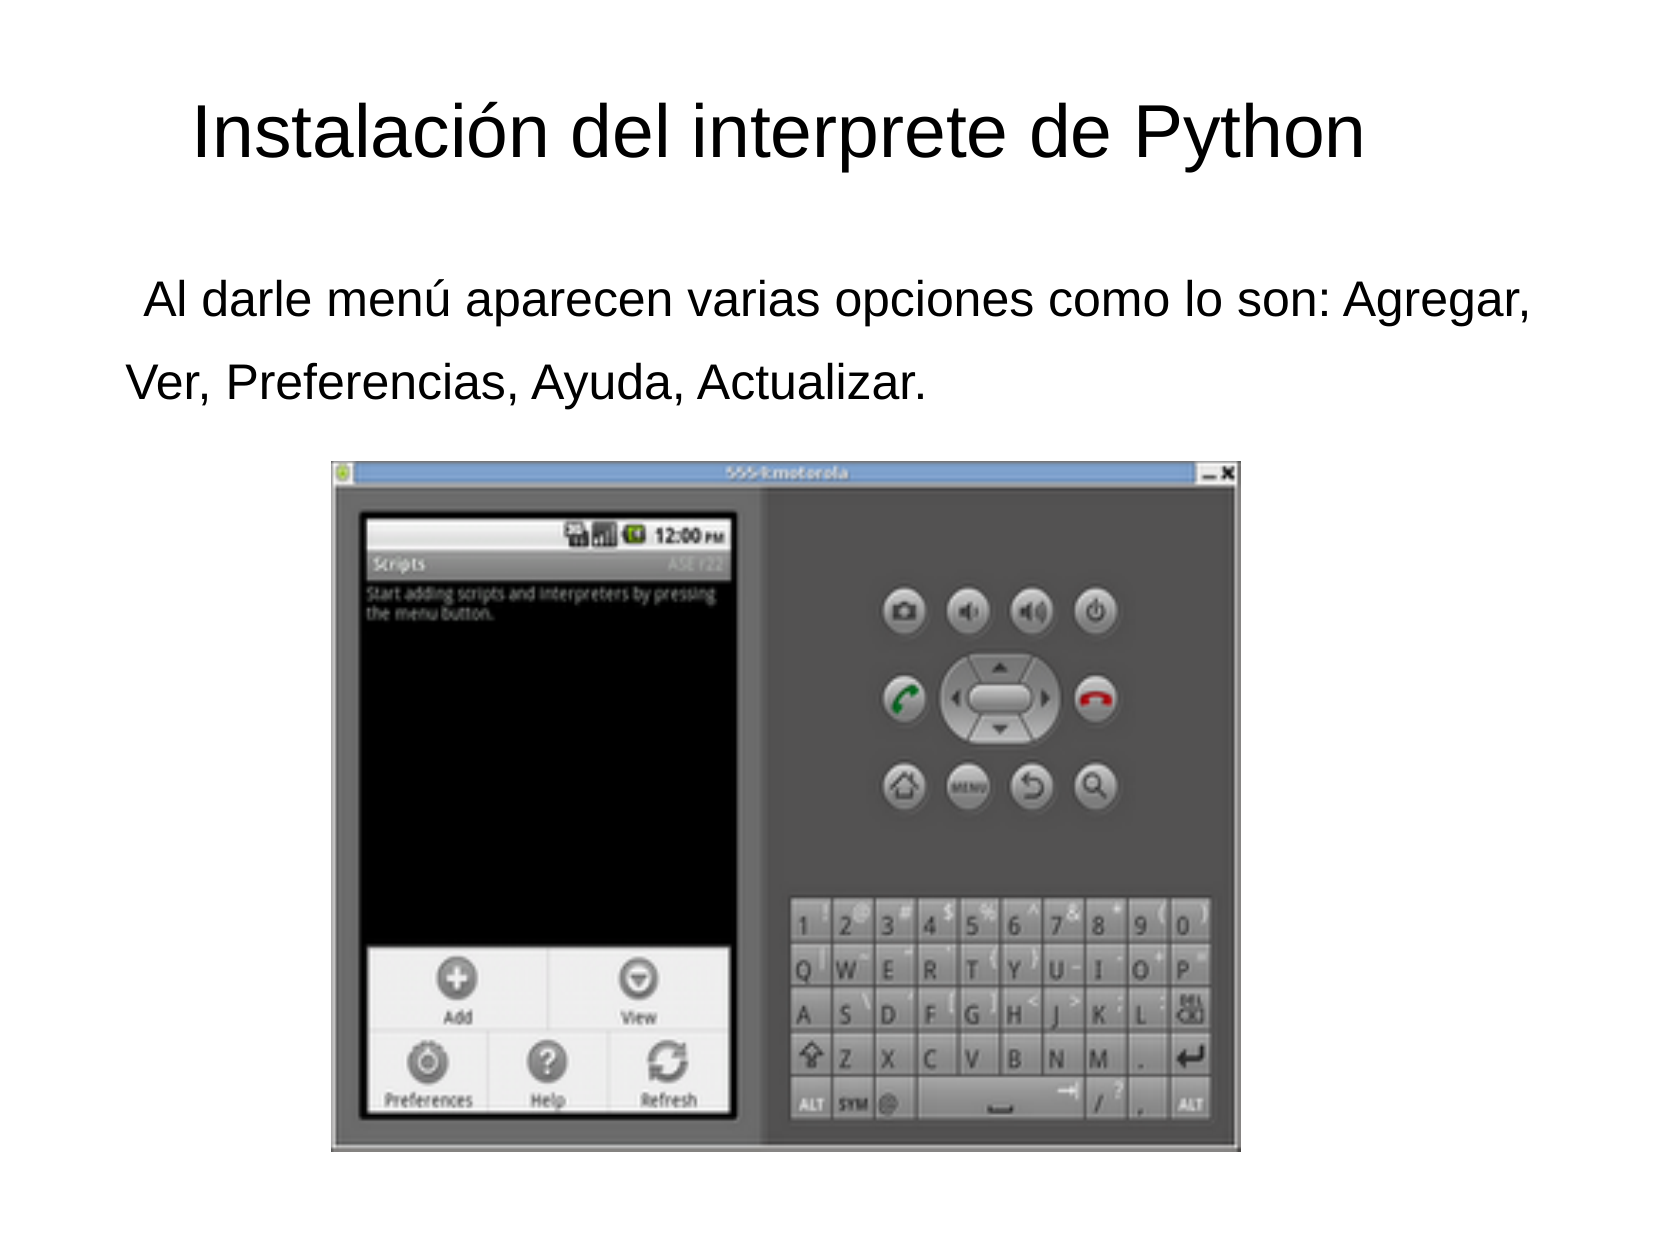

Instalación del interprete de Python
Al darle menú aparecen varias opciones como lo son: Agregar, Ver, Preferencias, Ayuda, Actualizar.